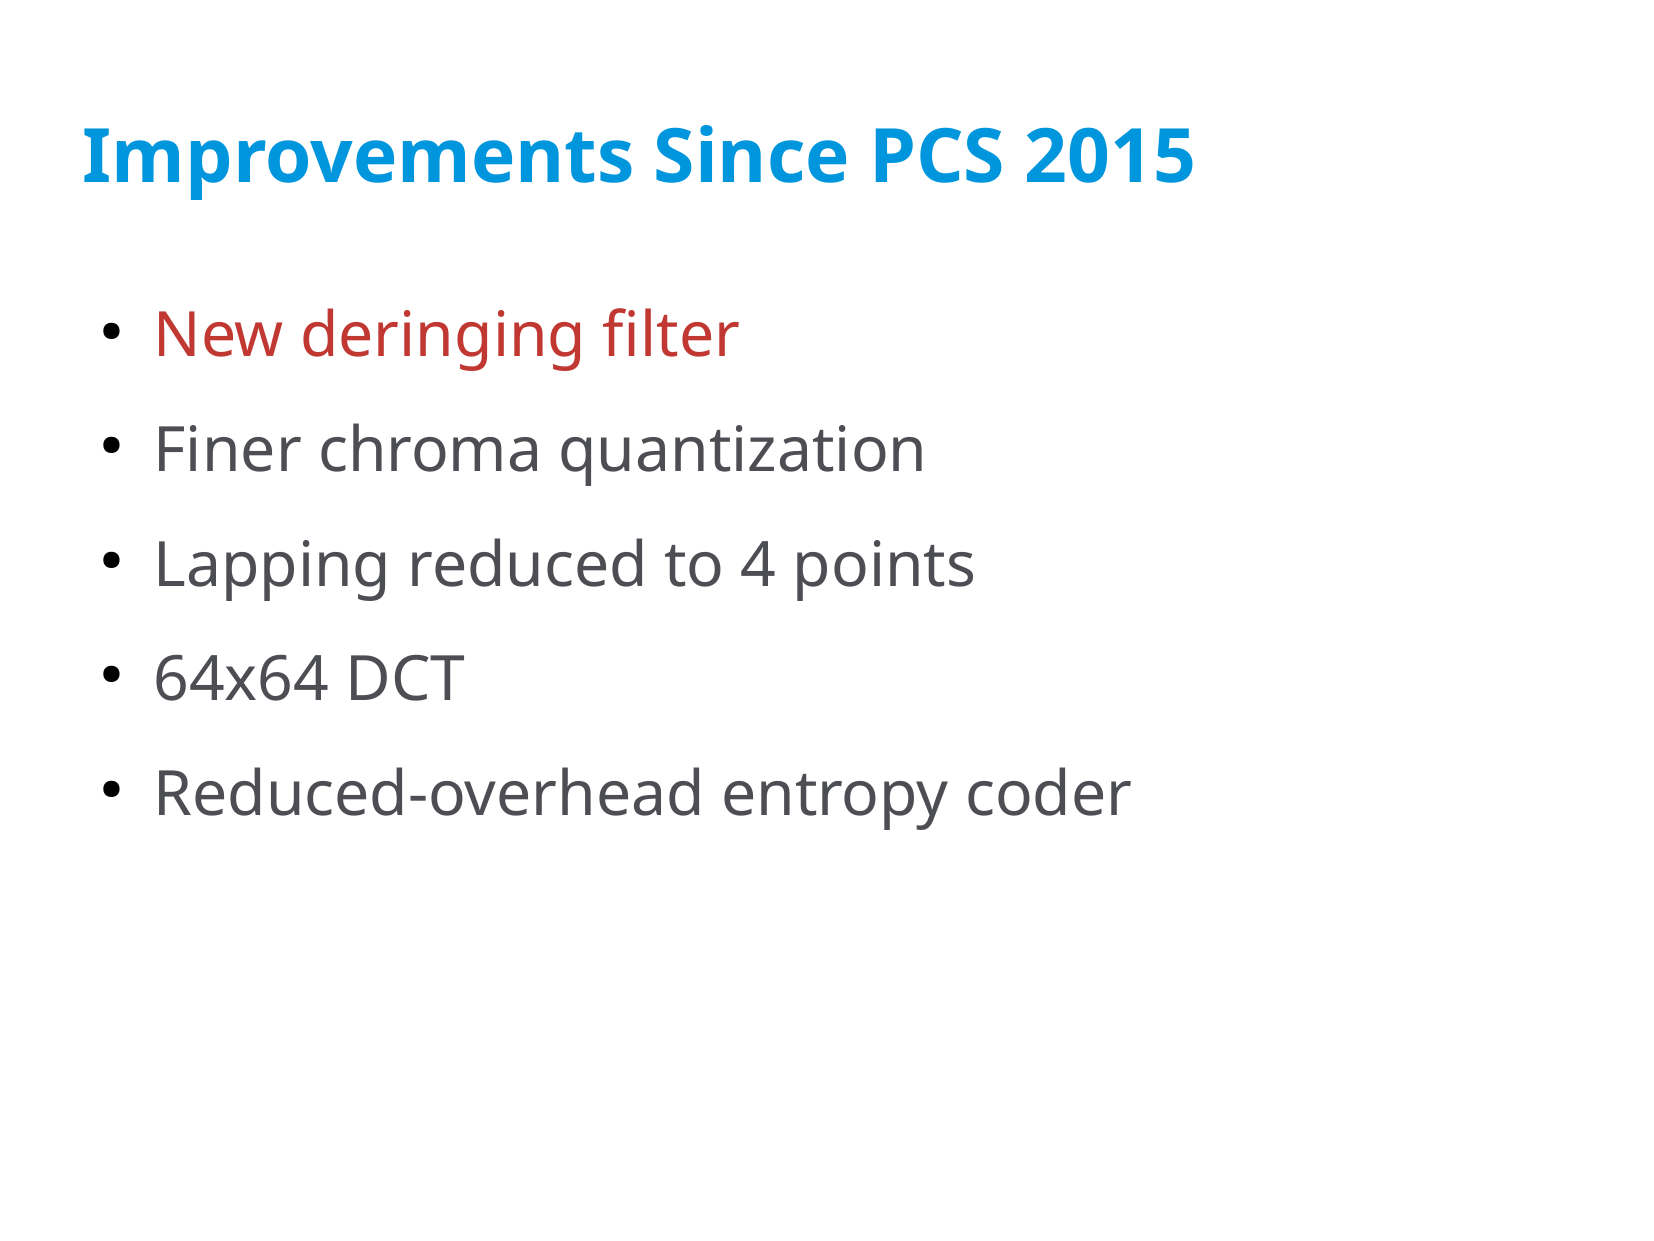

# Improvements Since PCS 2015
New deringing filter
Finer chroma quantization
Lapping reduced to 4 points
64x64 DCT
Reduced-overhead entropy coder